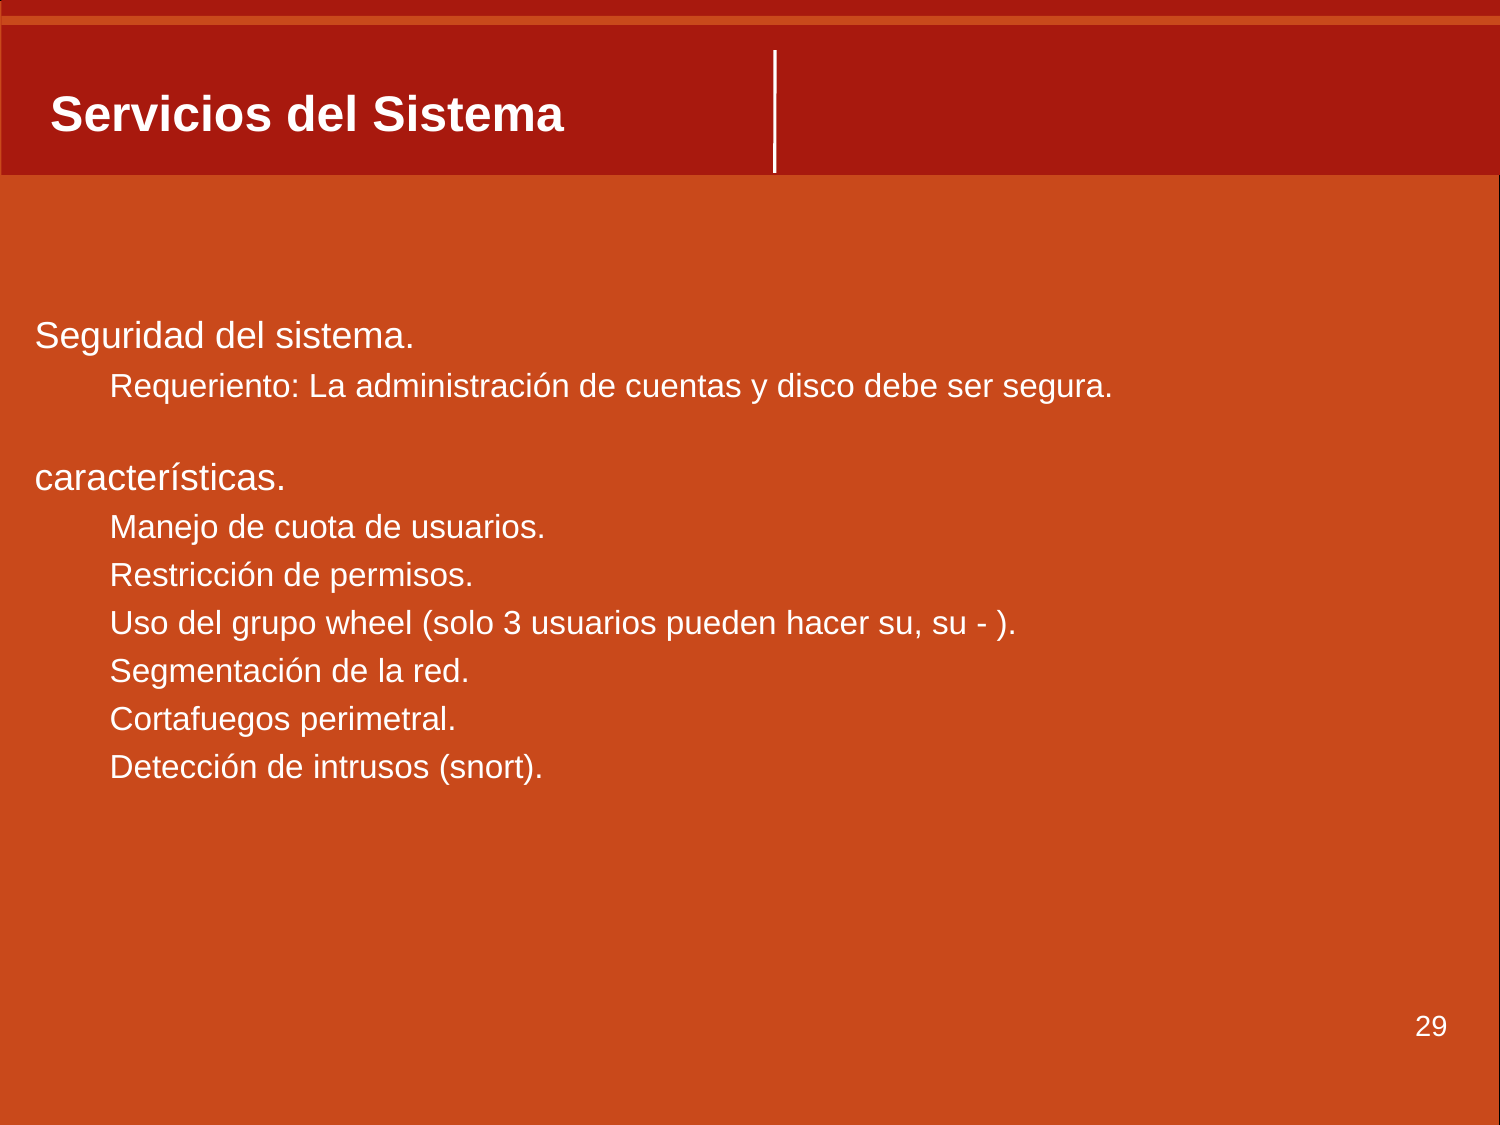

# Servicios del Sistema
Seguridad del sistema.
Requeriento: La administración de cuentas y disco debe ser segura.
características.
Manejo de cuota de usuarios.
Restricción de permisos.
Uso del grupo wheel (solo 3 usuarios pueden hacer su, su - ).
Segmentación de la red.
Cortafuegos perimetral.
Detección de intrusos (snort).